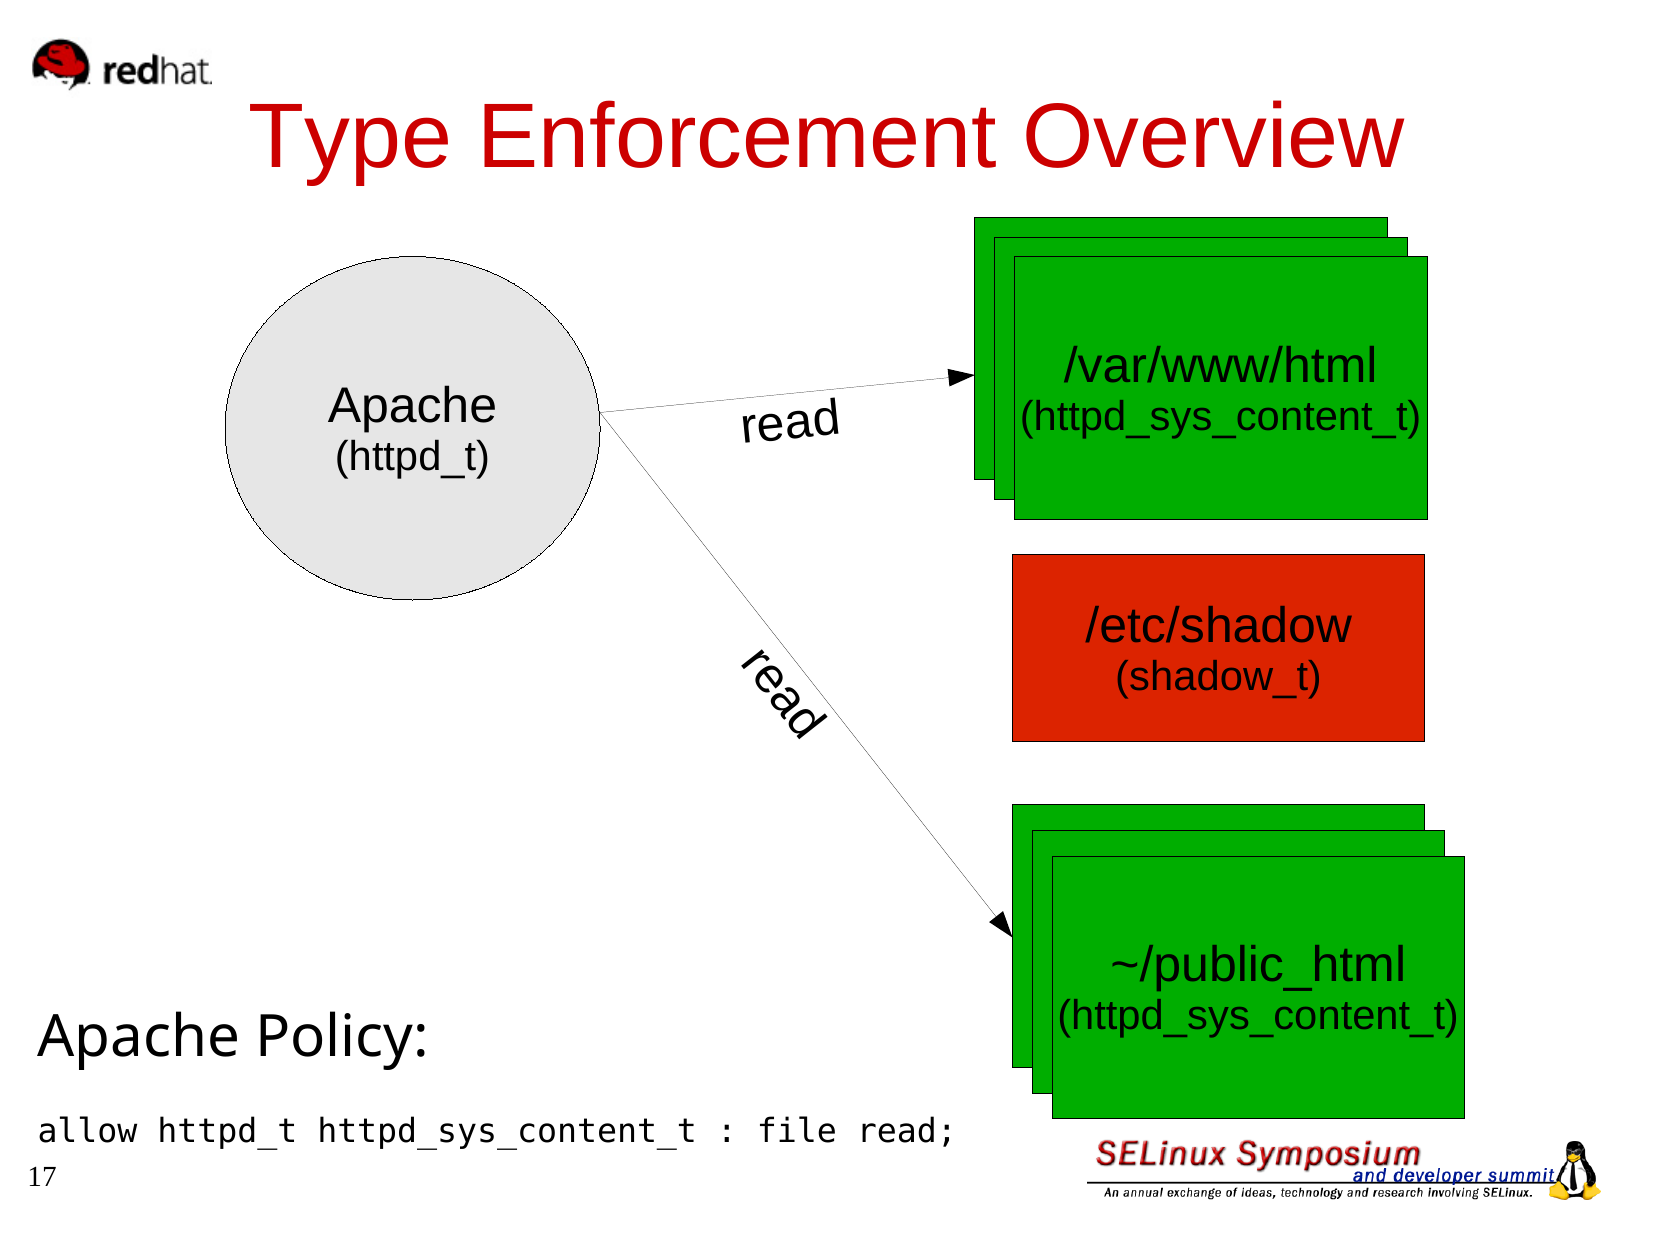

# Type Enforcement Overview
Apache
(httpd_t)
/var/www/html
(httpd_sys_content_t)
read
read
/etc/shadow
(shadow_t)
~/public_html
(httpd_sys_content_t)
Apache Policy:
allow httpd_t httpd_sys_content_t : file read;